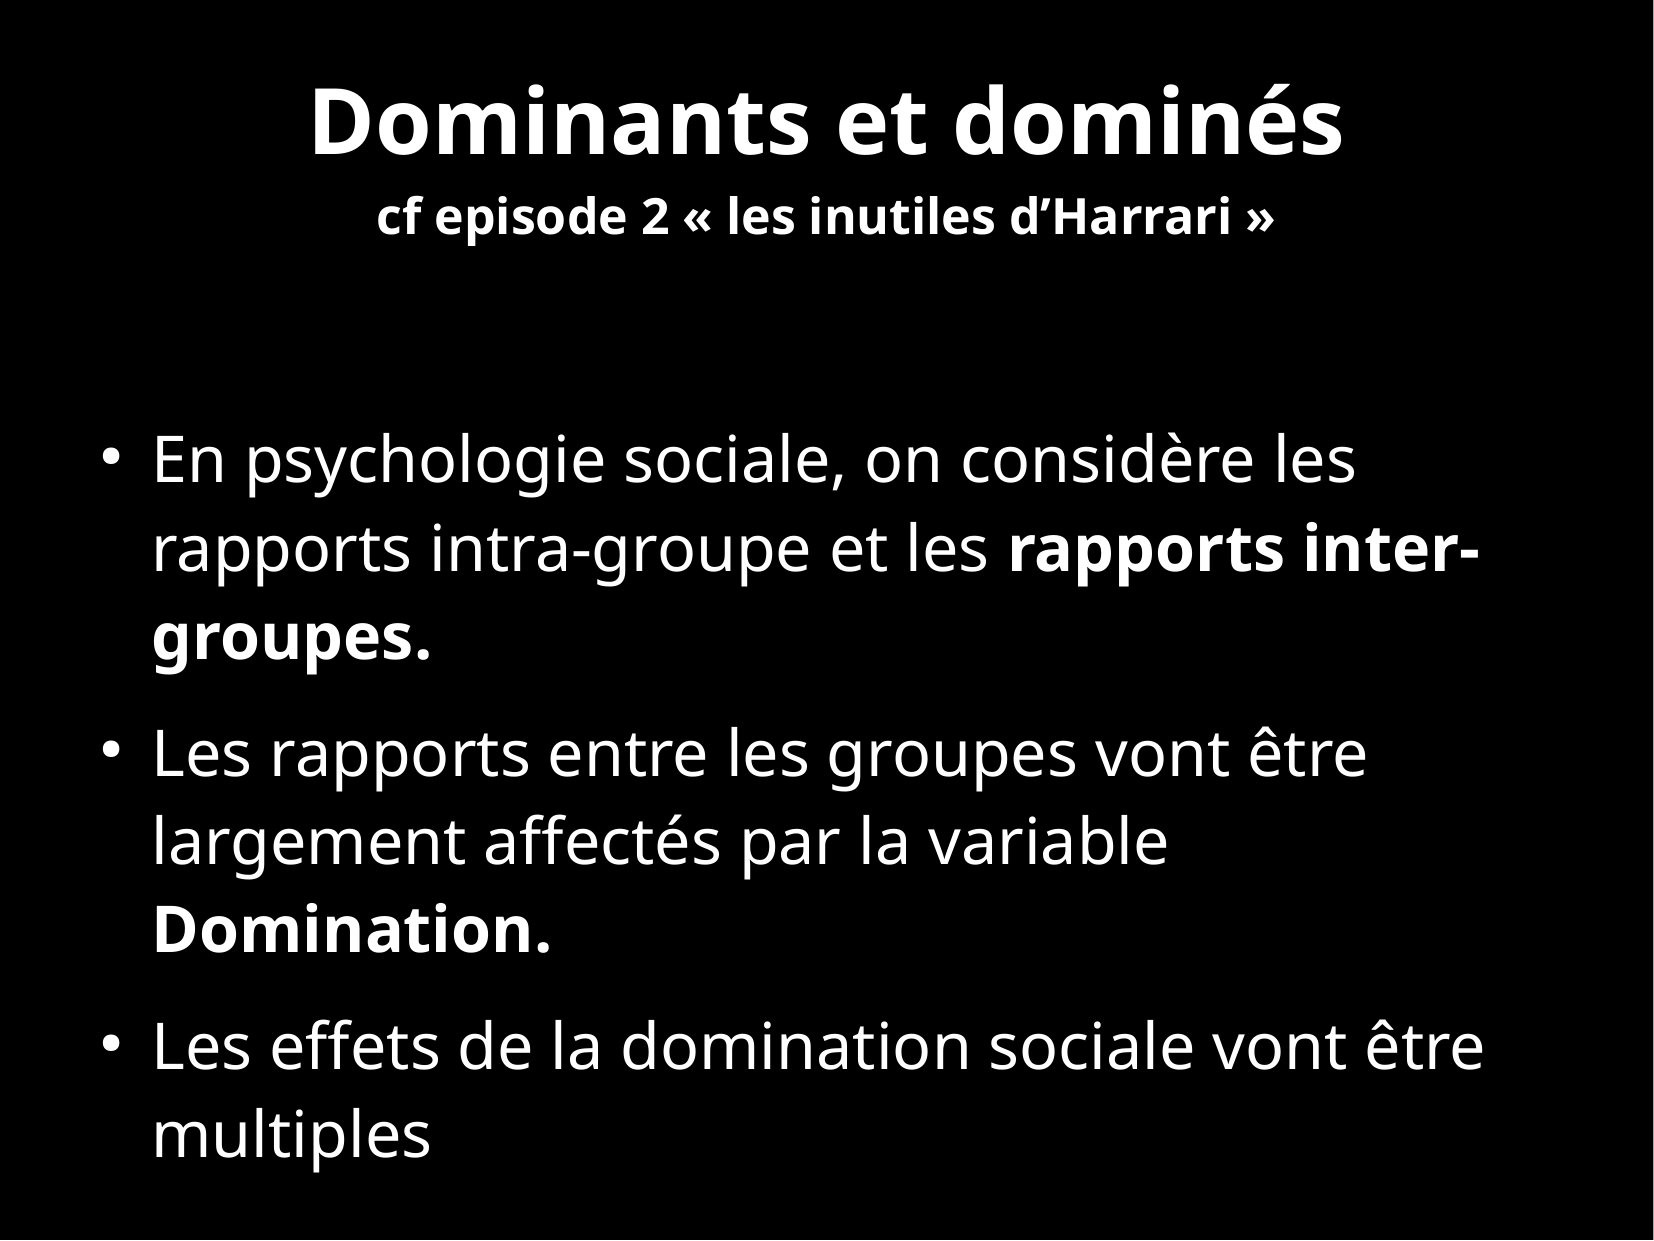

# Dominants et dominés cf episode 2 « les inutiles d’Harrari »
En psychologie sociale, on considère les rapports intra-groupe et les rapports inter-groupes.
Les rapports entre les groupes vont être largement affectés par la variable Domination.
Les effets de la domination sociale vont être multiples